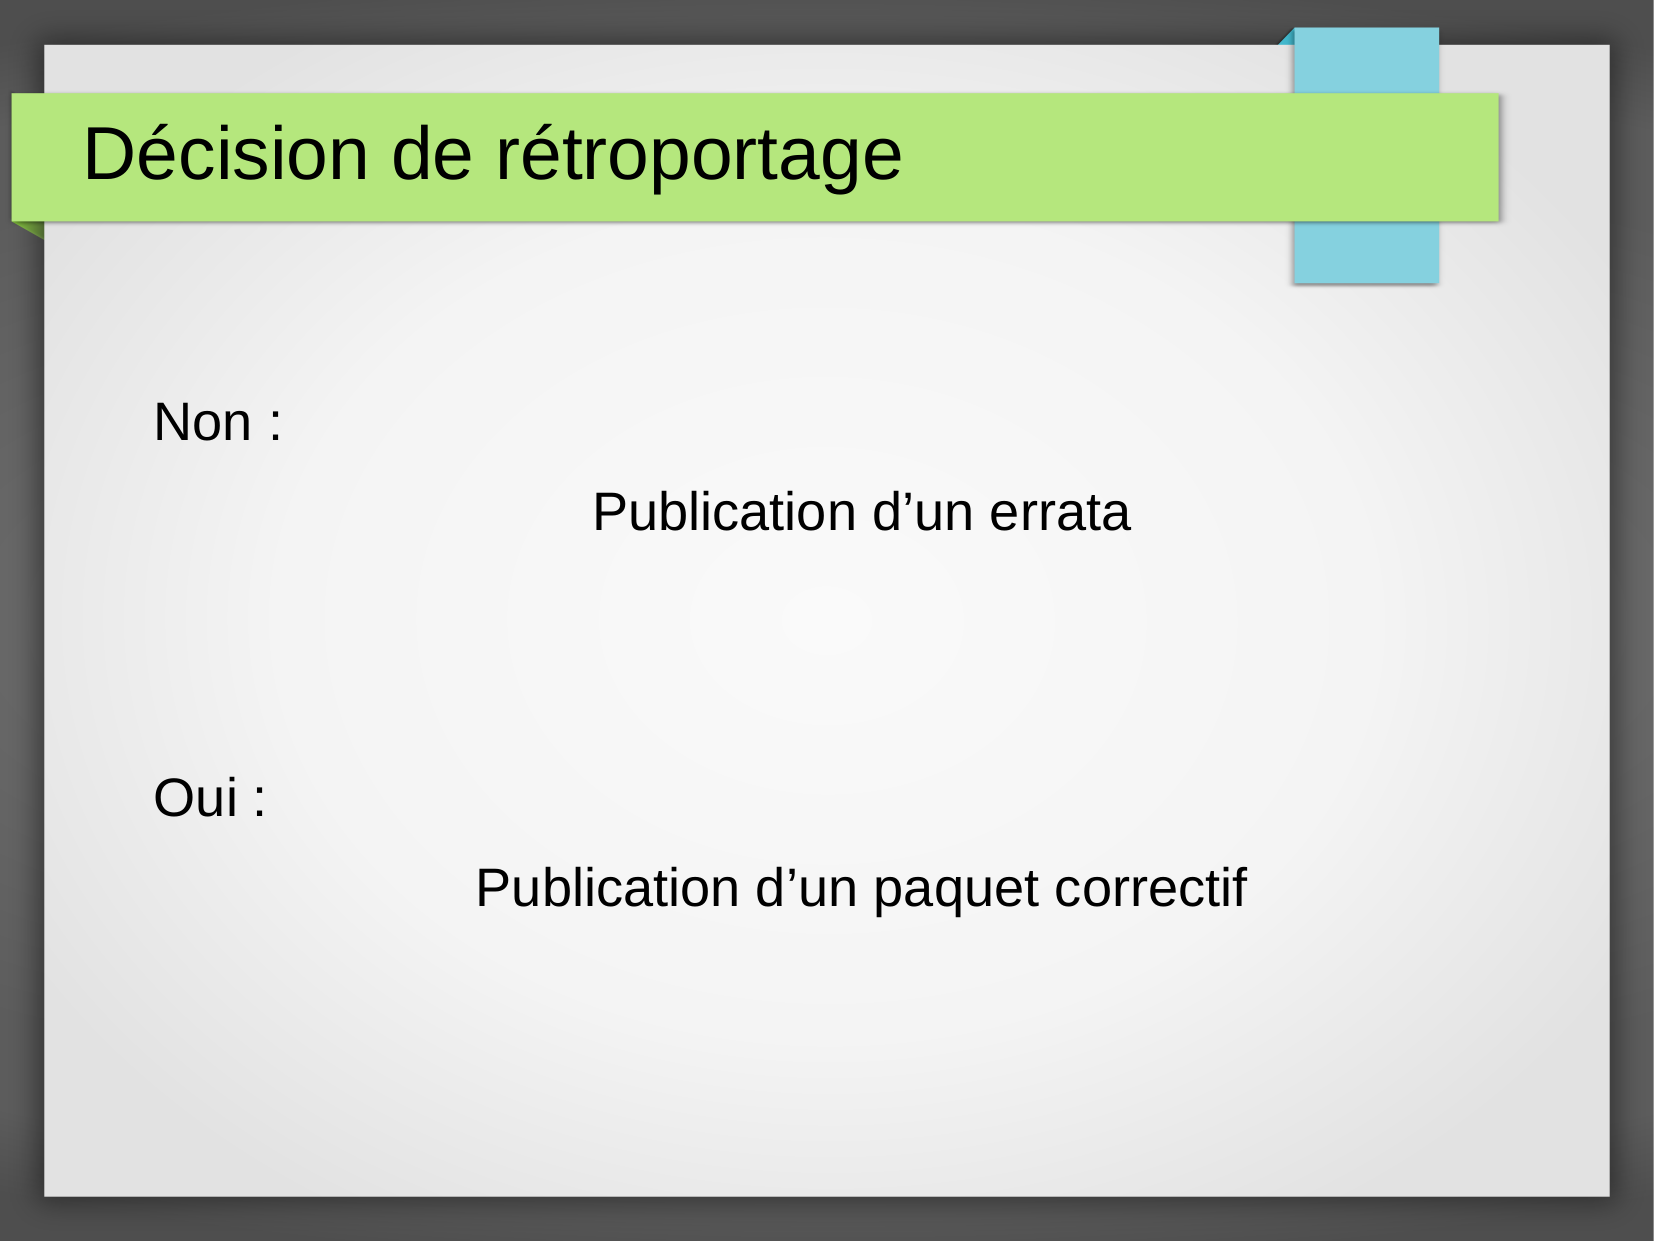

# Décision de rétroportage
Non :
Publication d’un errata
Oui :
Publication d’un paquet correctif